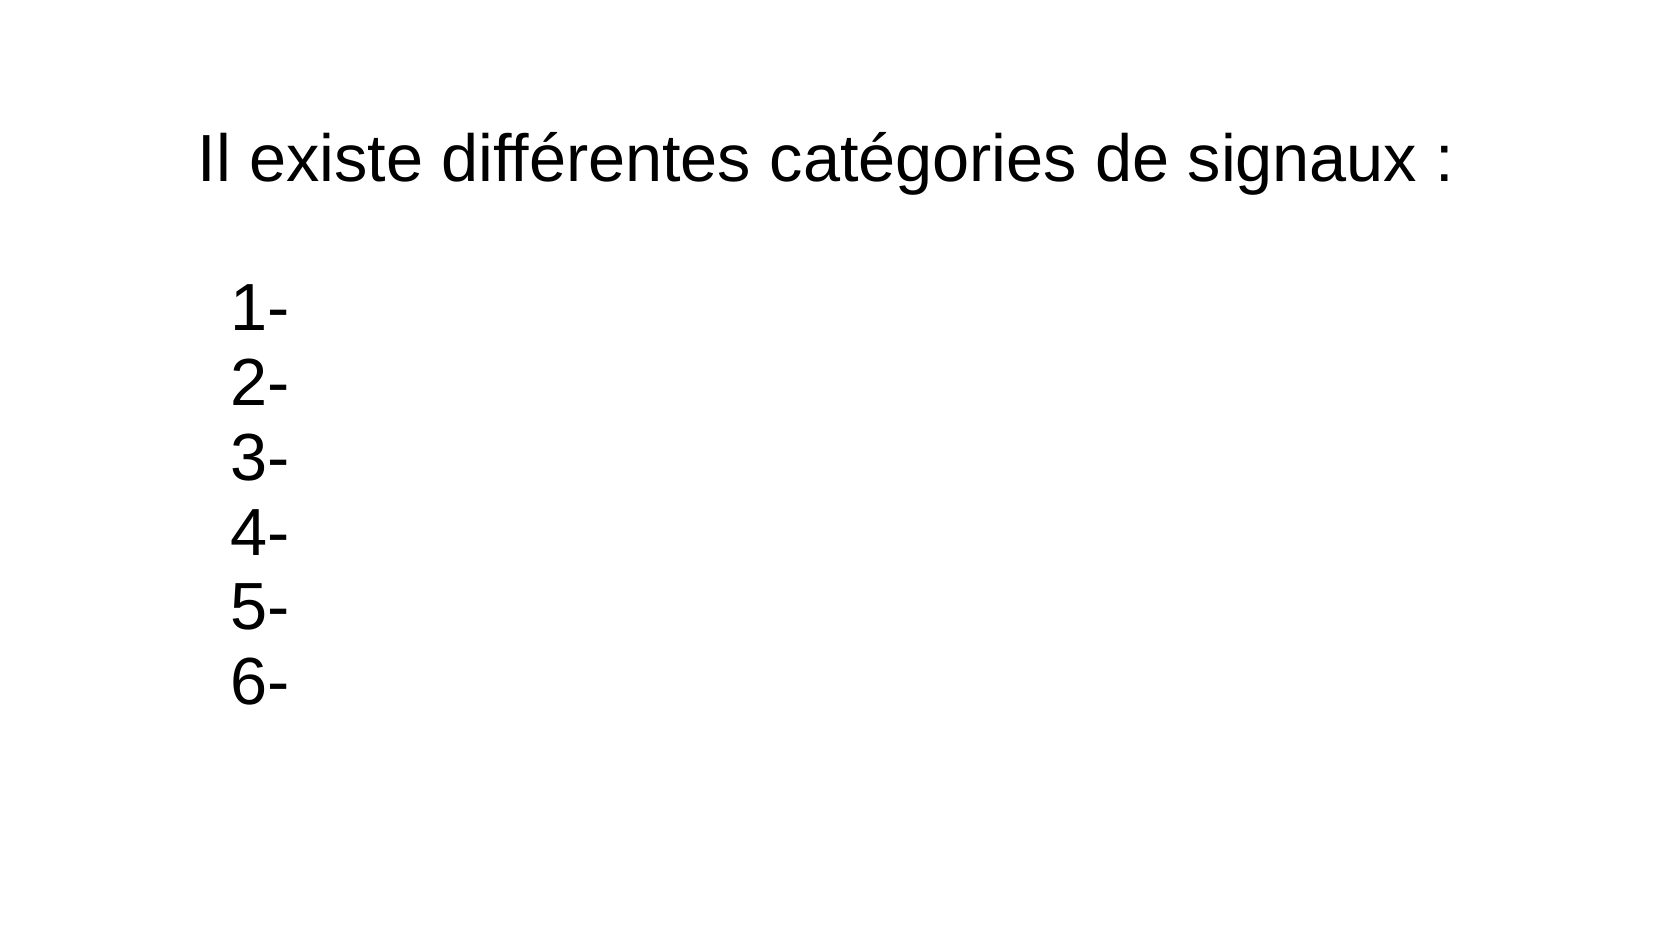

# Il existe différentes catégories de signaux :
		1-
		2-
		3-
		4-
		5-
		6-